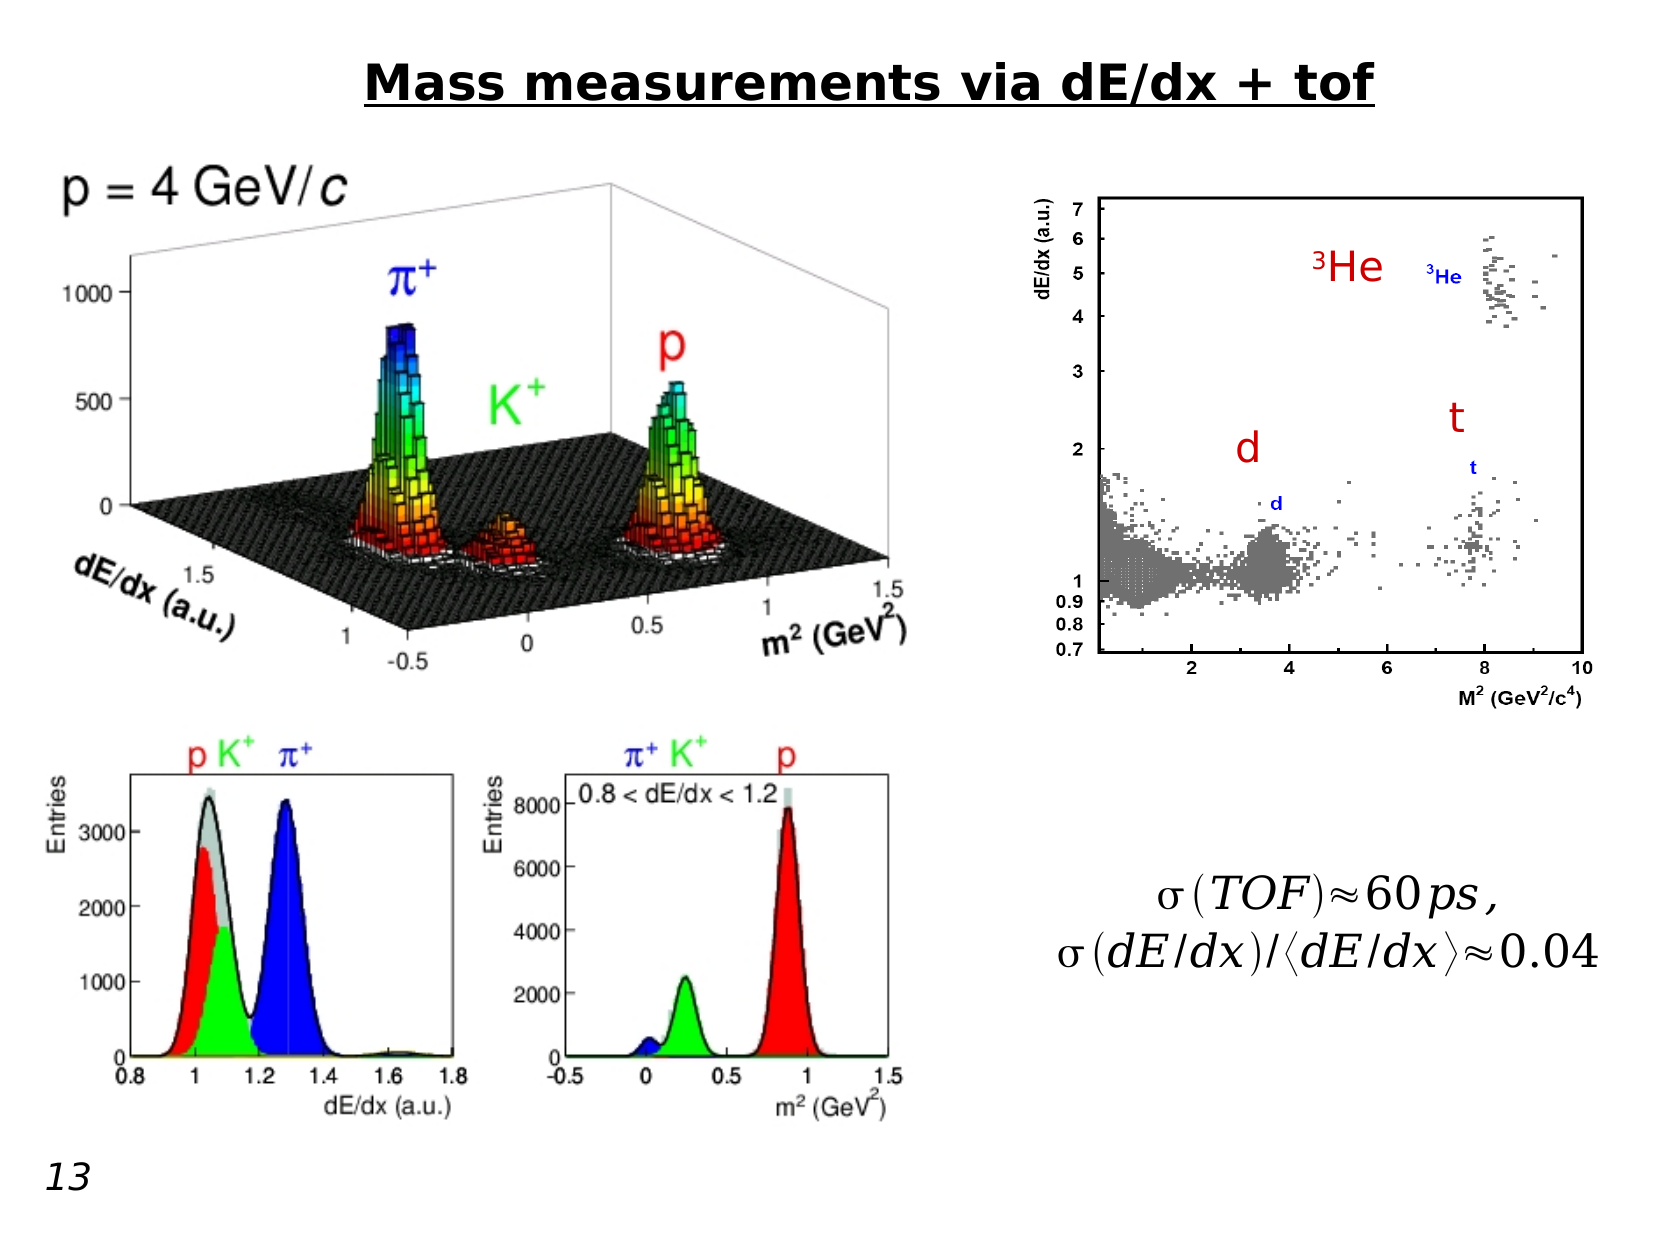

Mass measurements via dE/dx + tof
3He
t
d